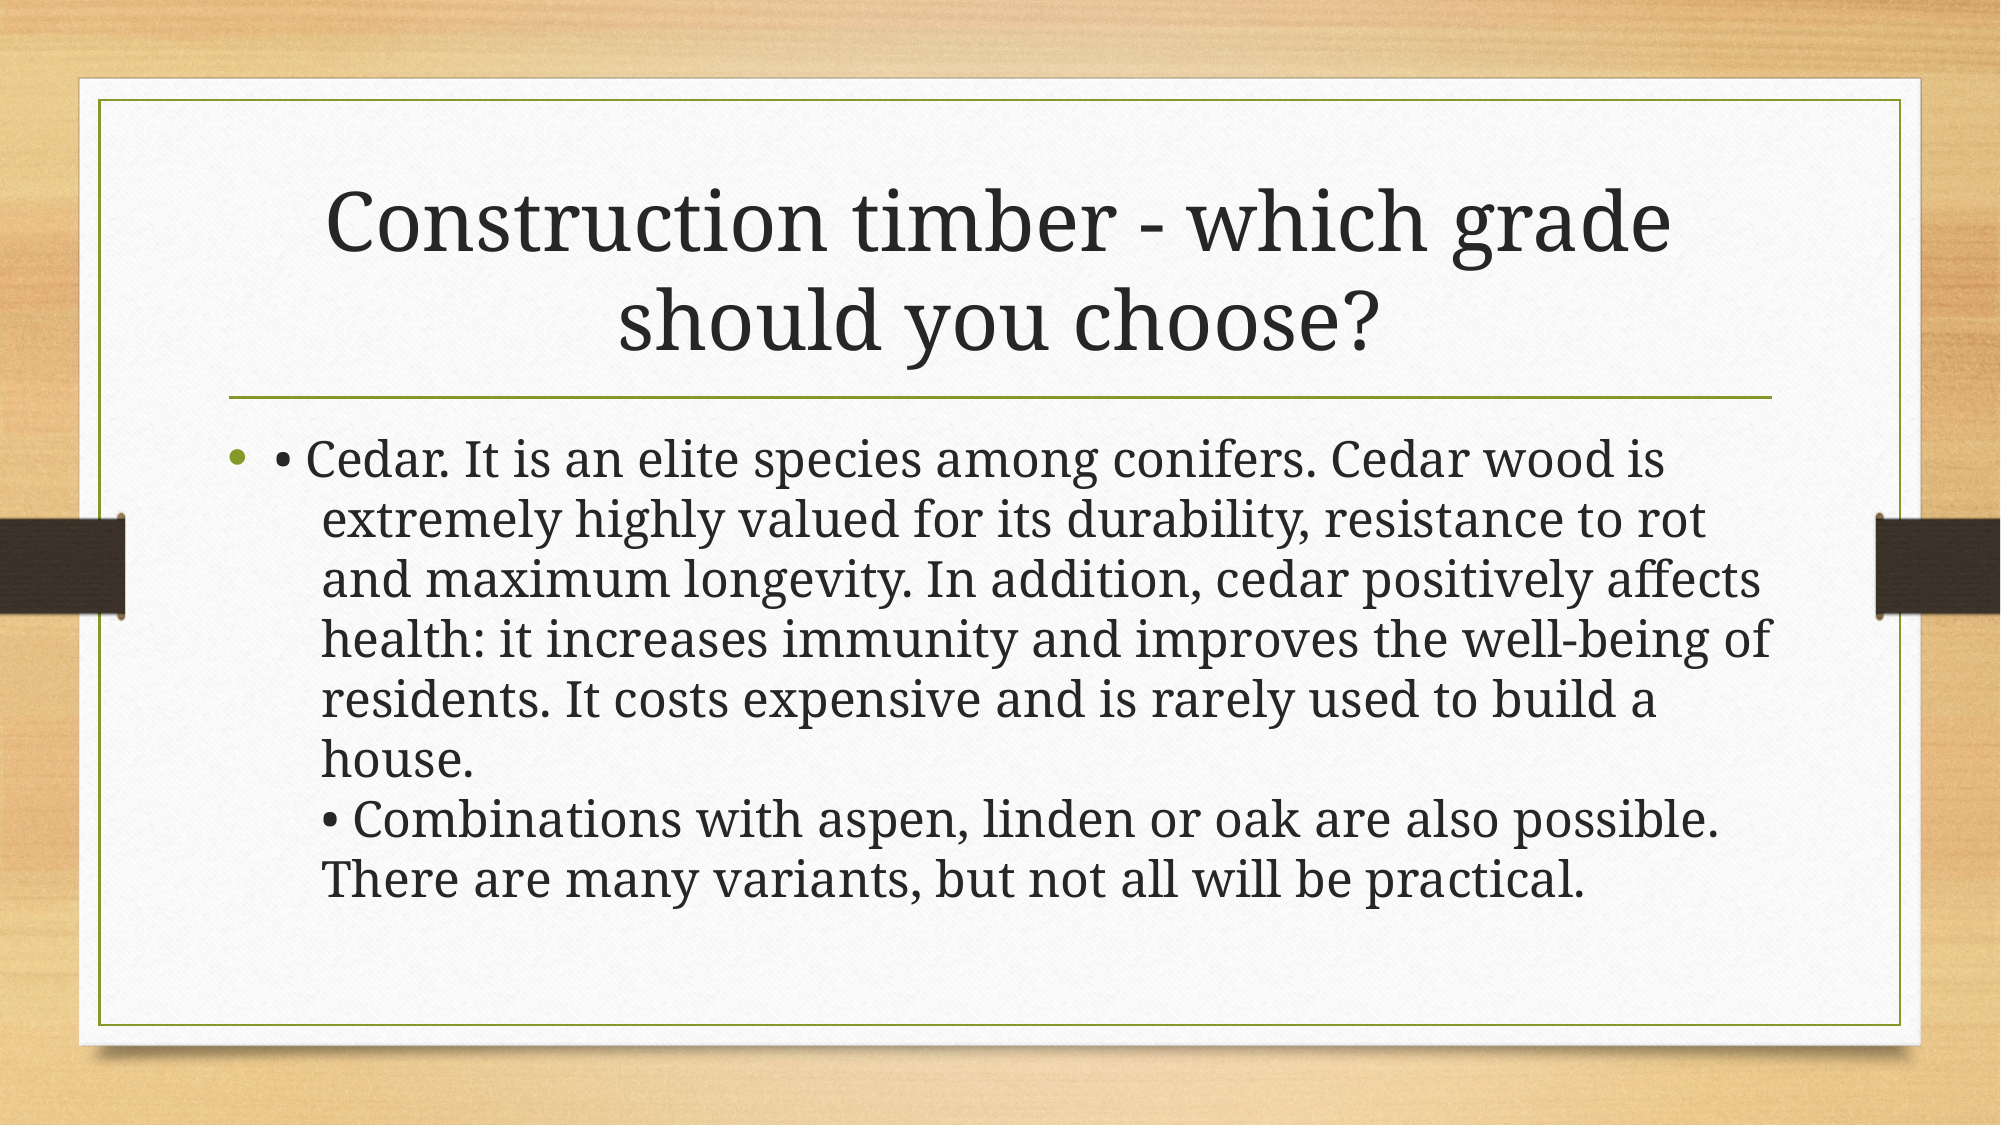

# Construction timber - which grade should you choose?
• Cedar. It is an elite species among conifers. Cedar wood is extremely highly valued for its durability, resistance to rot and maximum longevity. In addition, cedar positively affects health: it increases immunity and improves the well-being of residents. It costs expensive and is rarely used to build a house.
• Combinations with aspen, linden or oak are also possible. There are many variants, but not all will be practical.